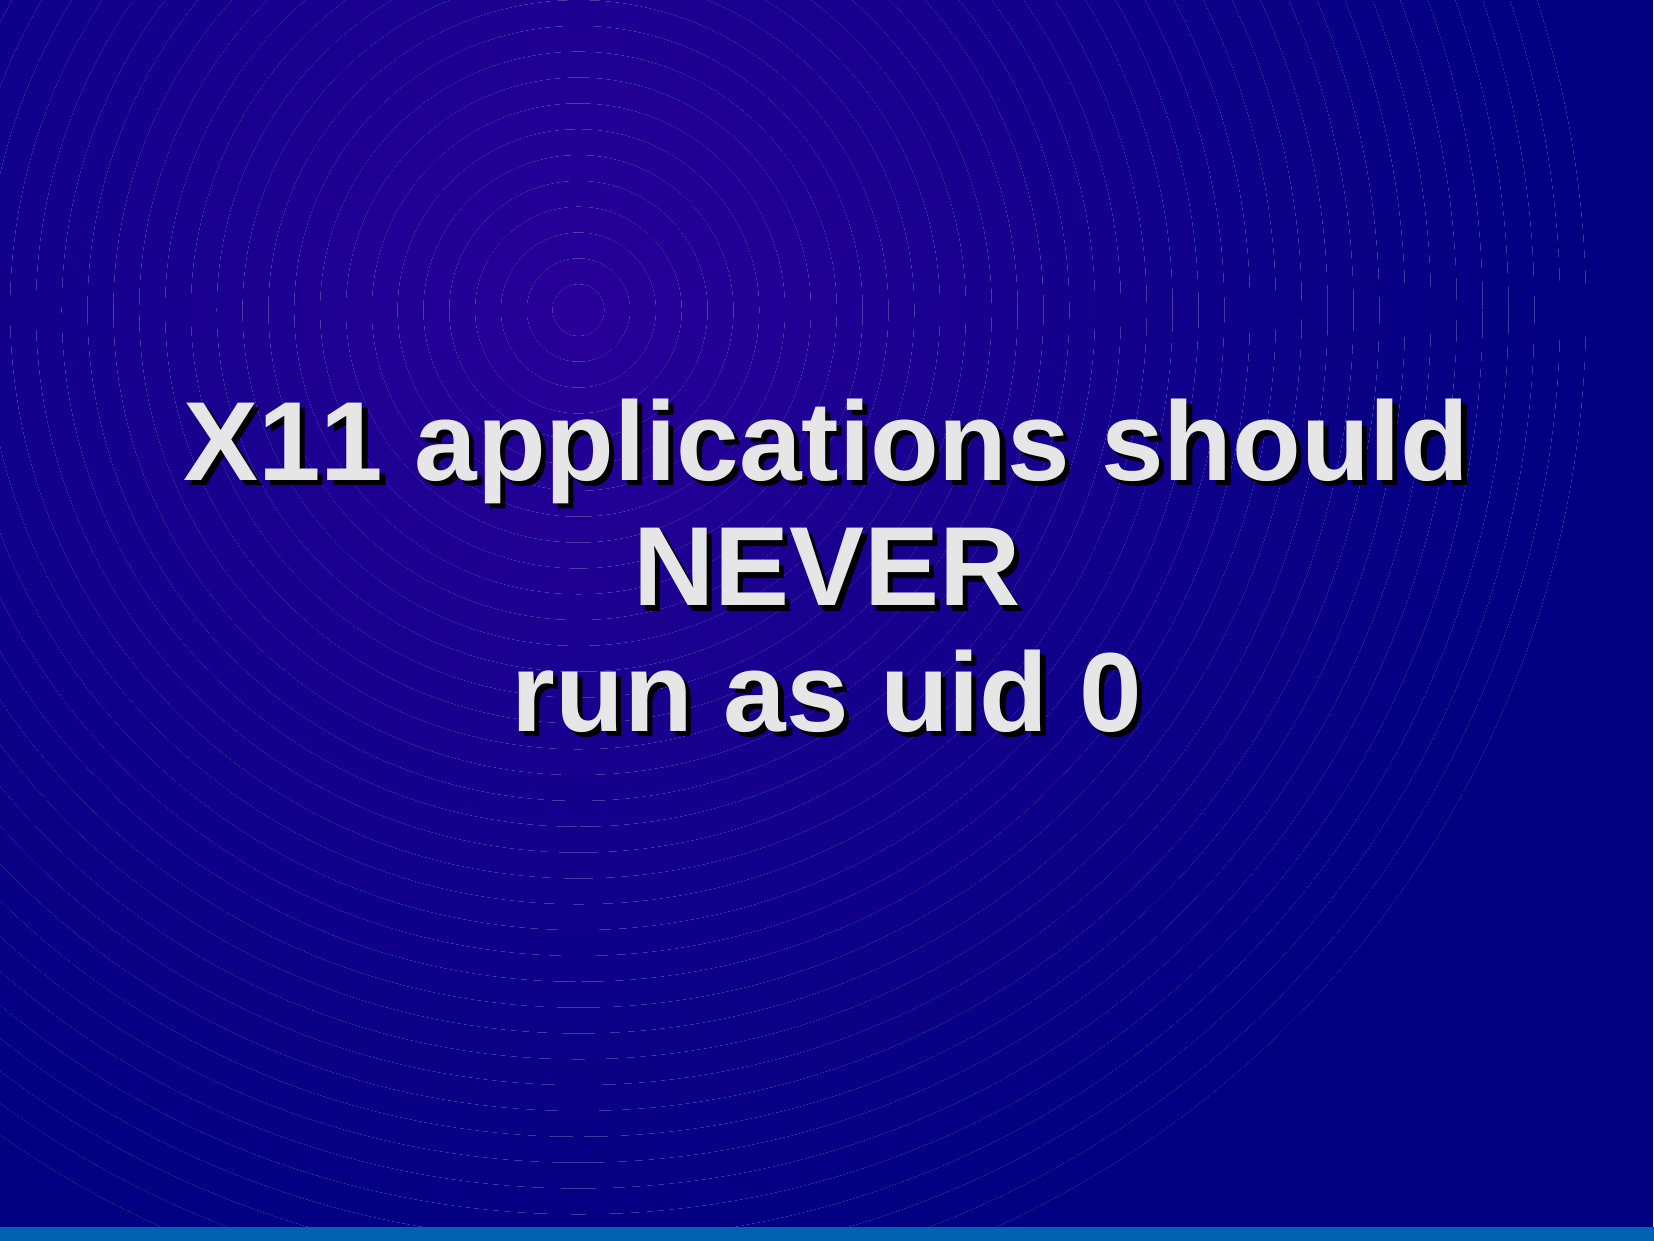

# X11 applications should NEVER run as uid 0